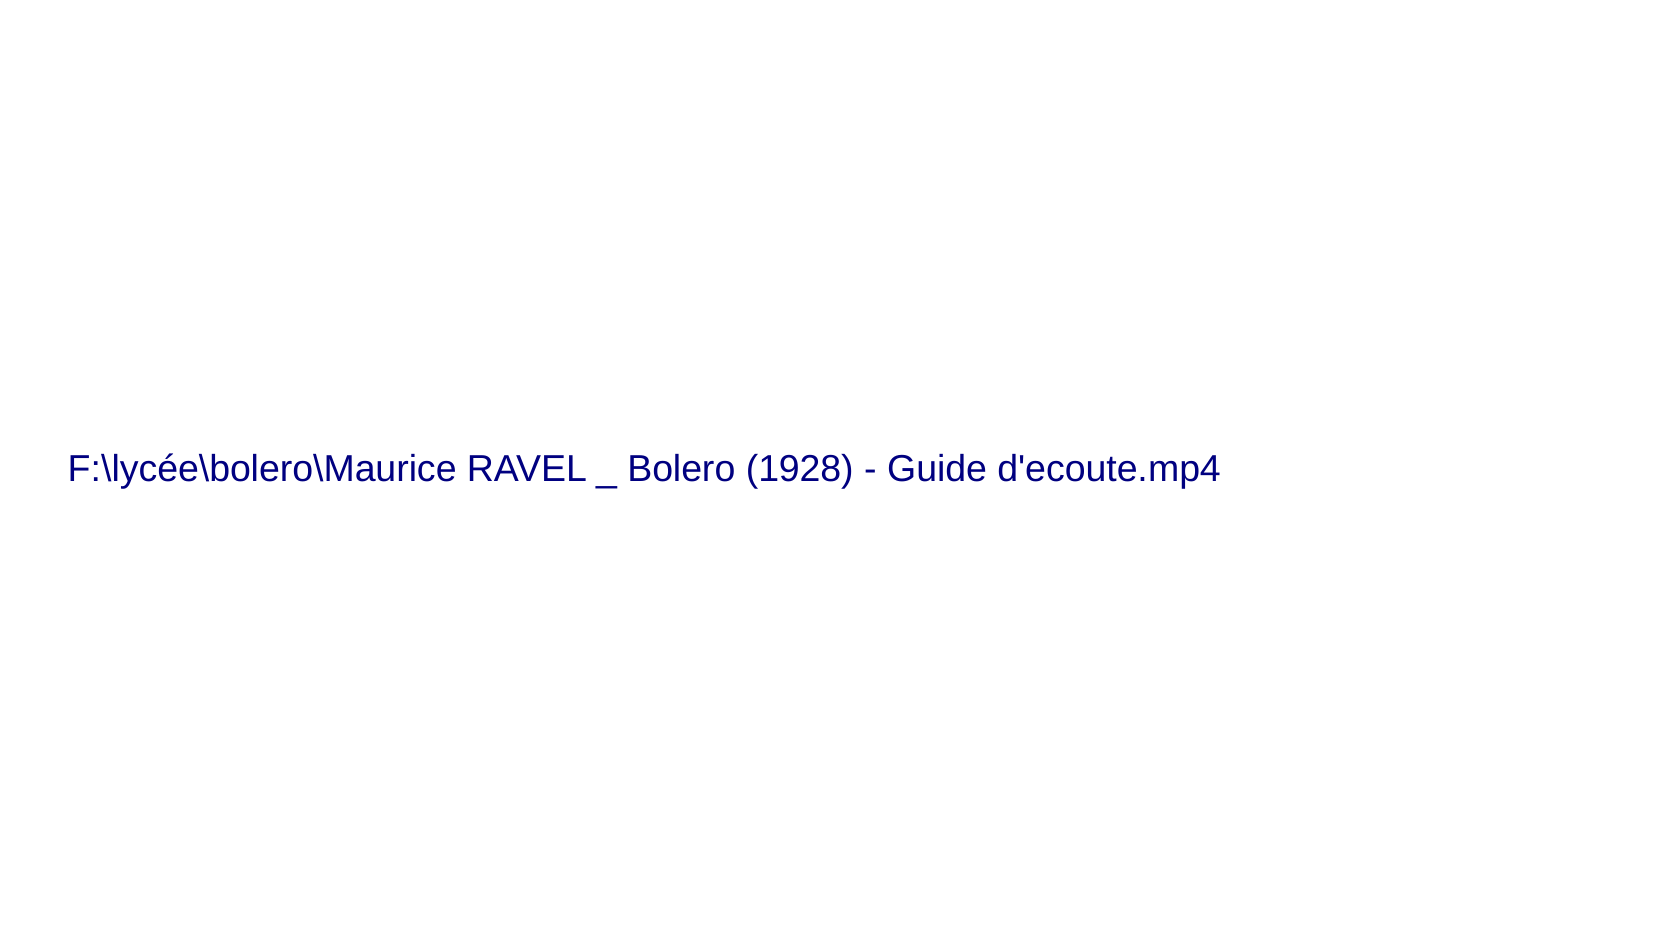

F:\lycée\bolero\Maurice RAVEL _ Bolero (1928) - Guide d'ecoute.mp4